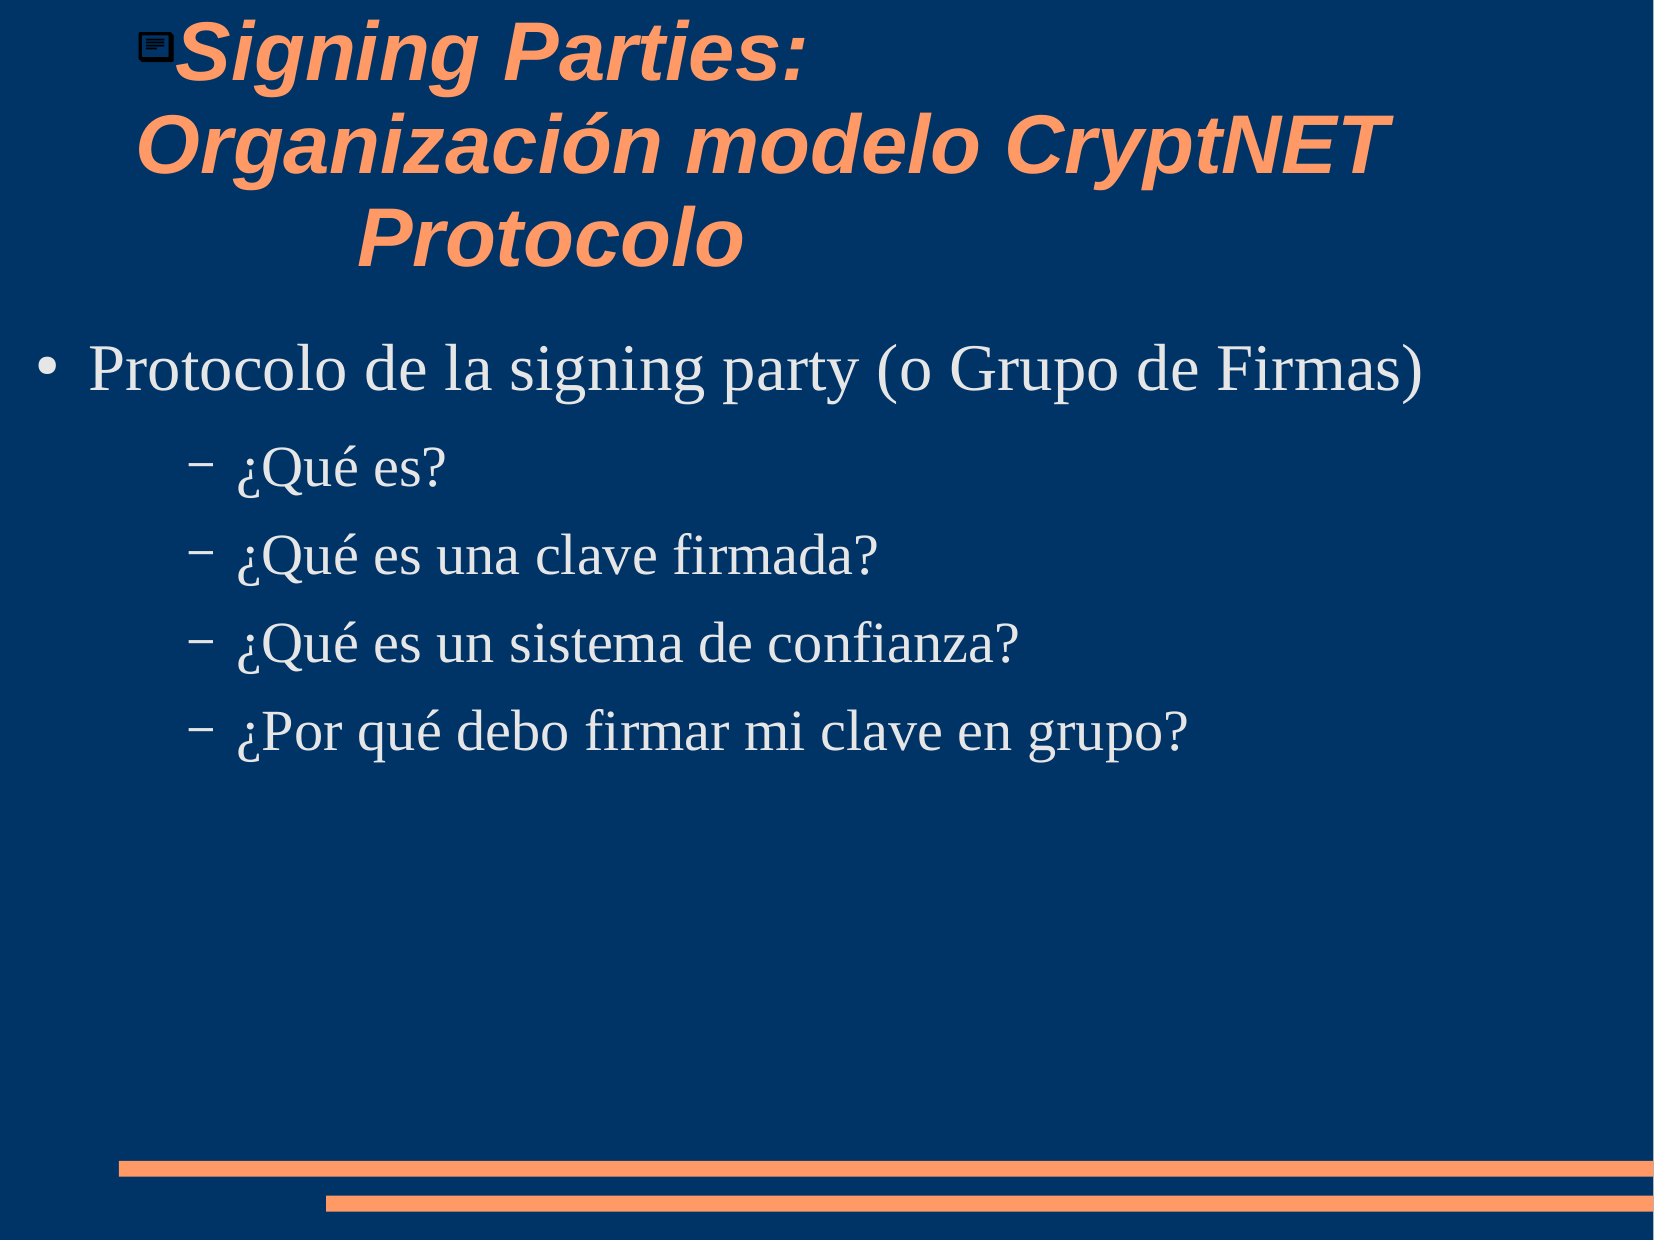

# Signing Parties: Organización modelo CryptNET						Protocolo
Protocolo de la signing party (o Grupo de Firmas)
¿Qué es?
¿Qué es una clave firmada?
¿Qué es un sistema de confianza?
¿Por qué debo firmar mi clave en grupo?